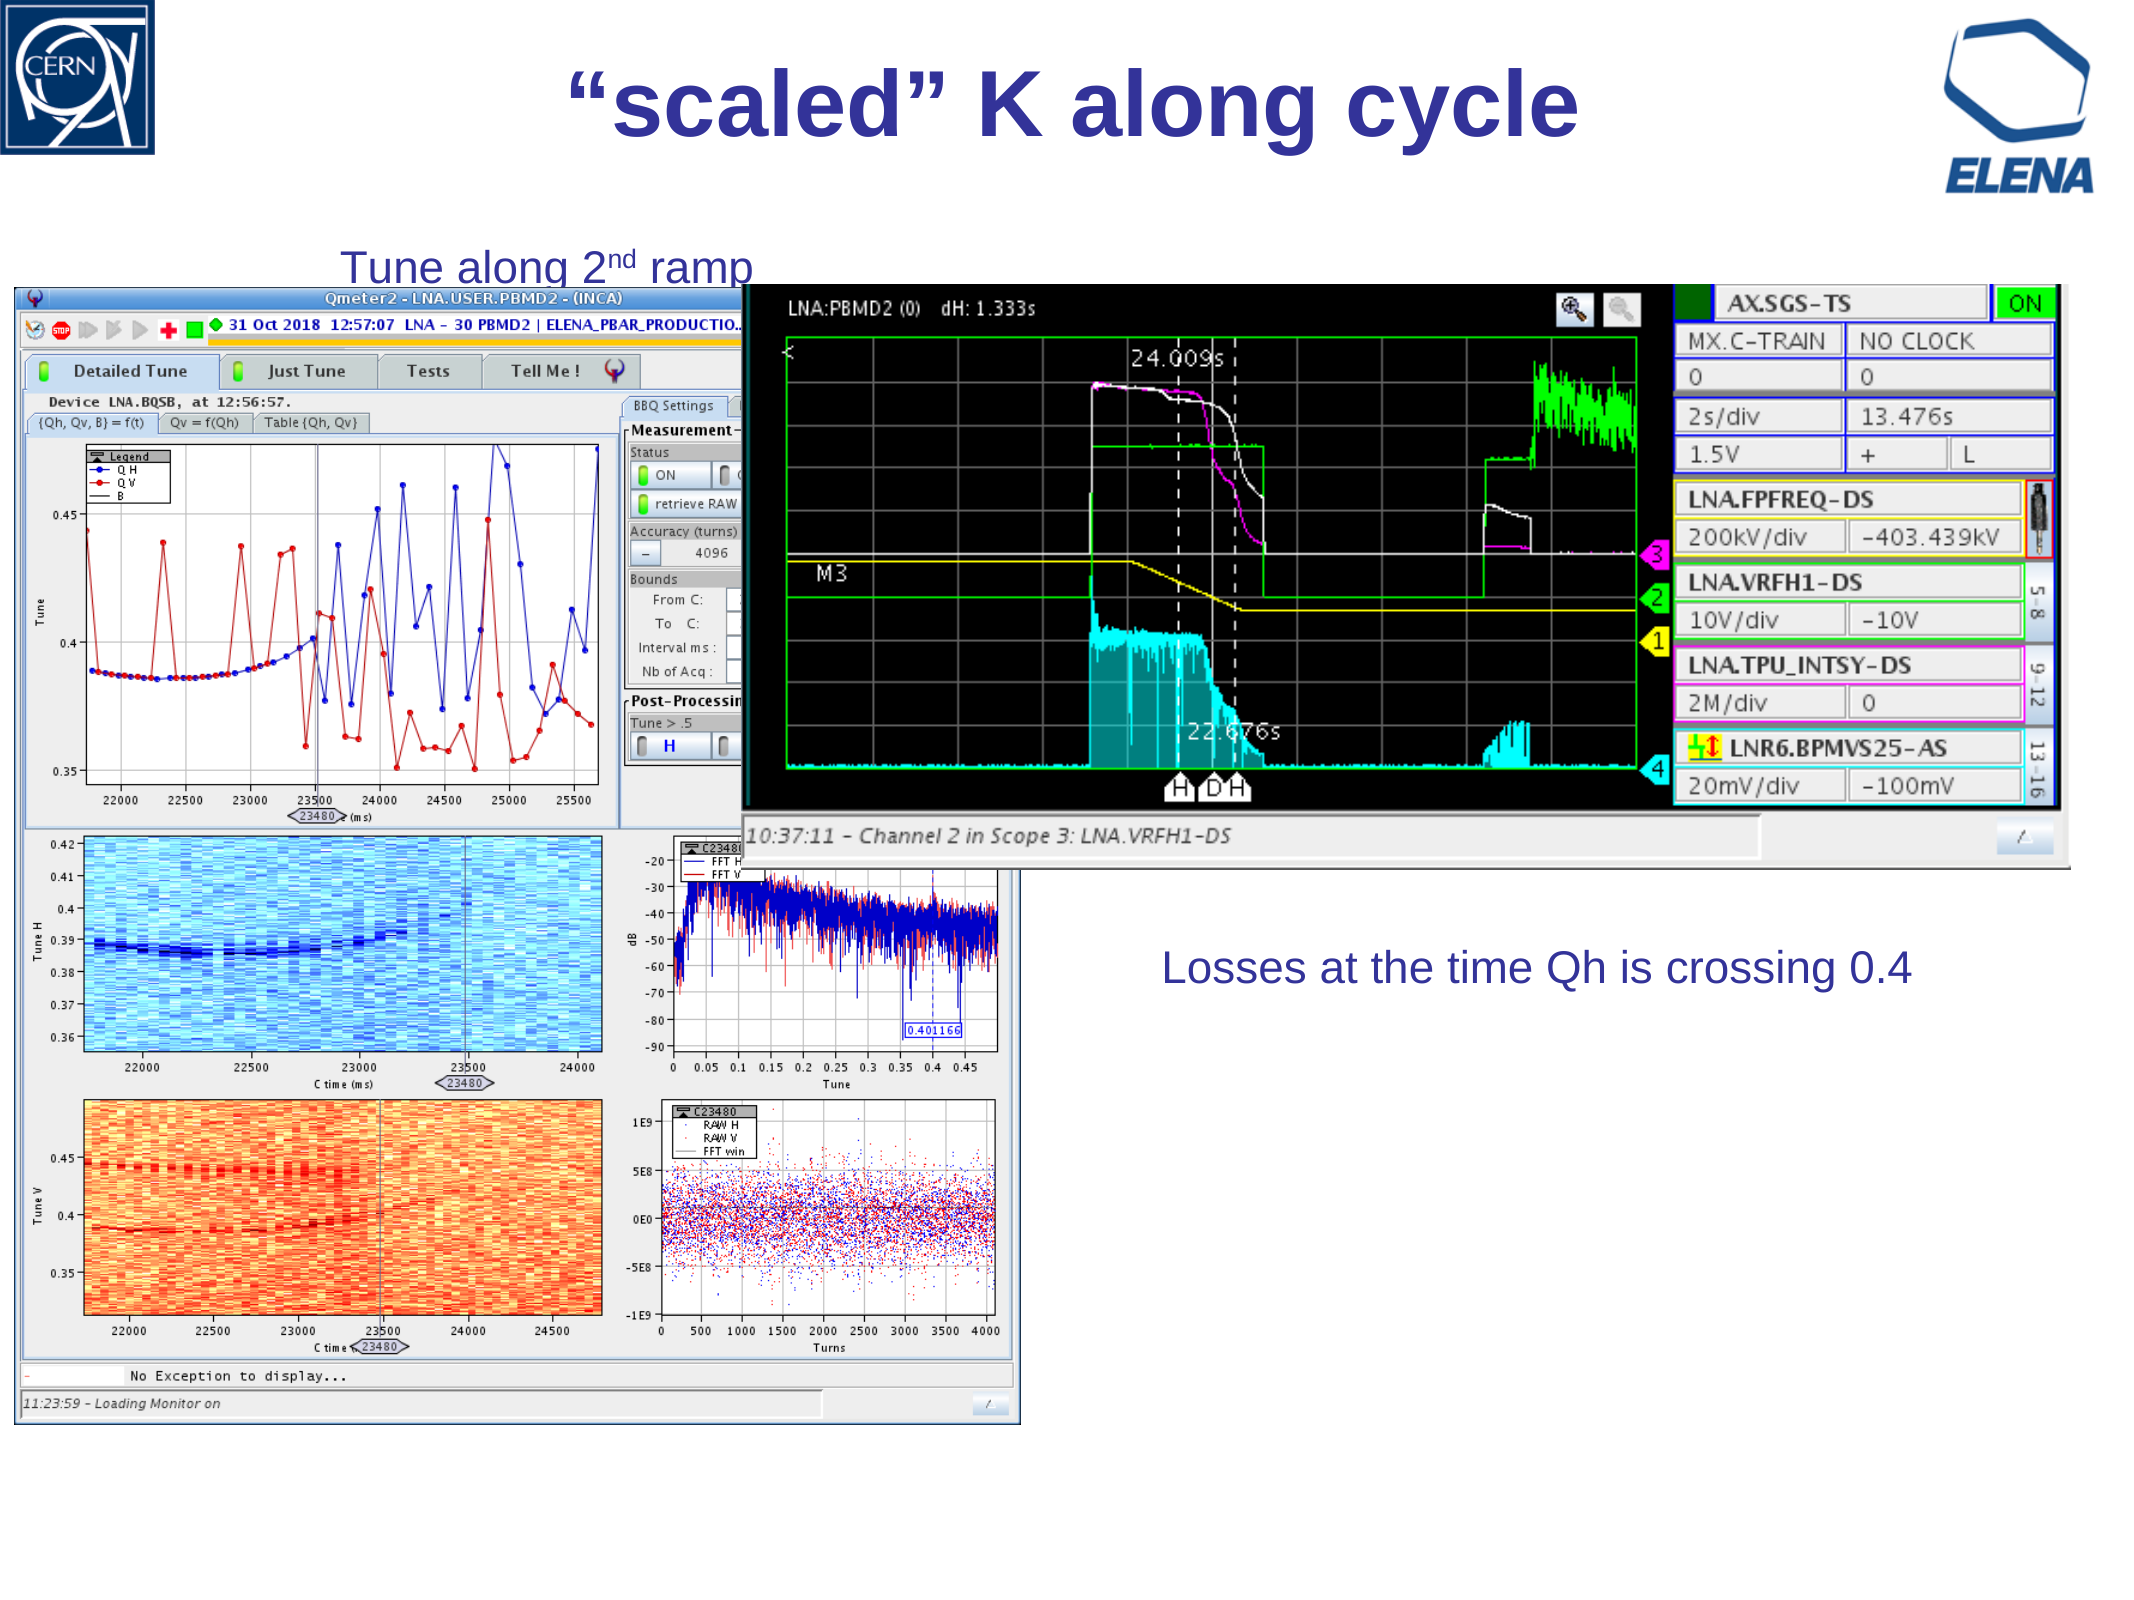

“scaled” K along cycle
Tune along 2nd ramp
Losses at the time Qh is crossing 0.4